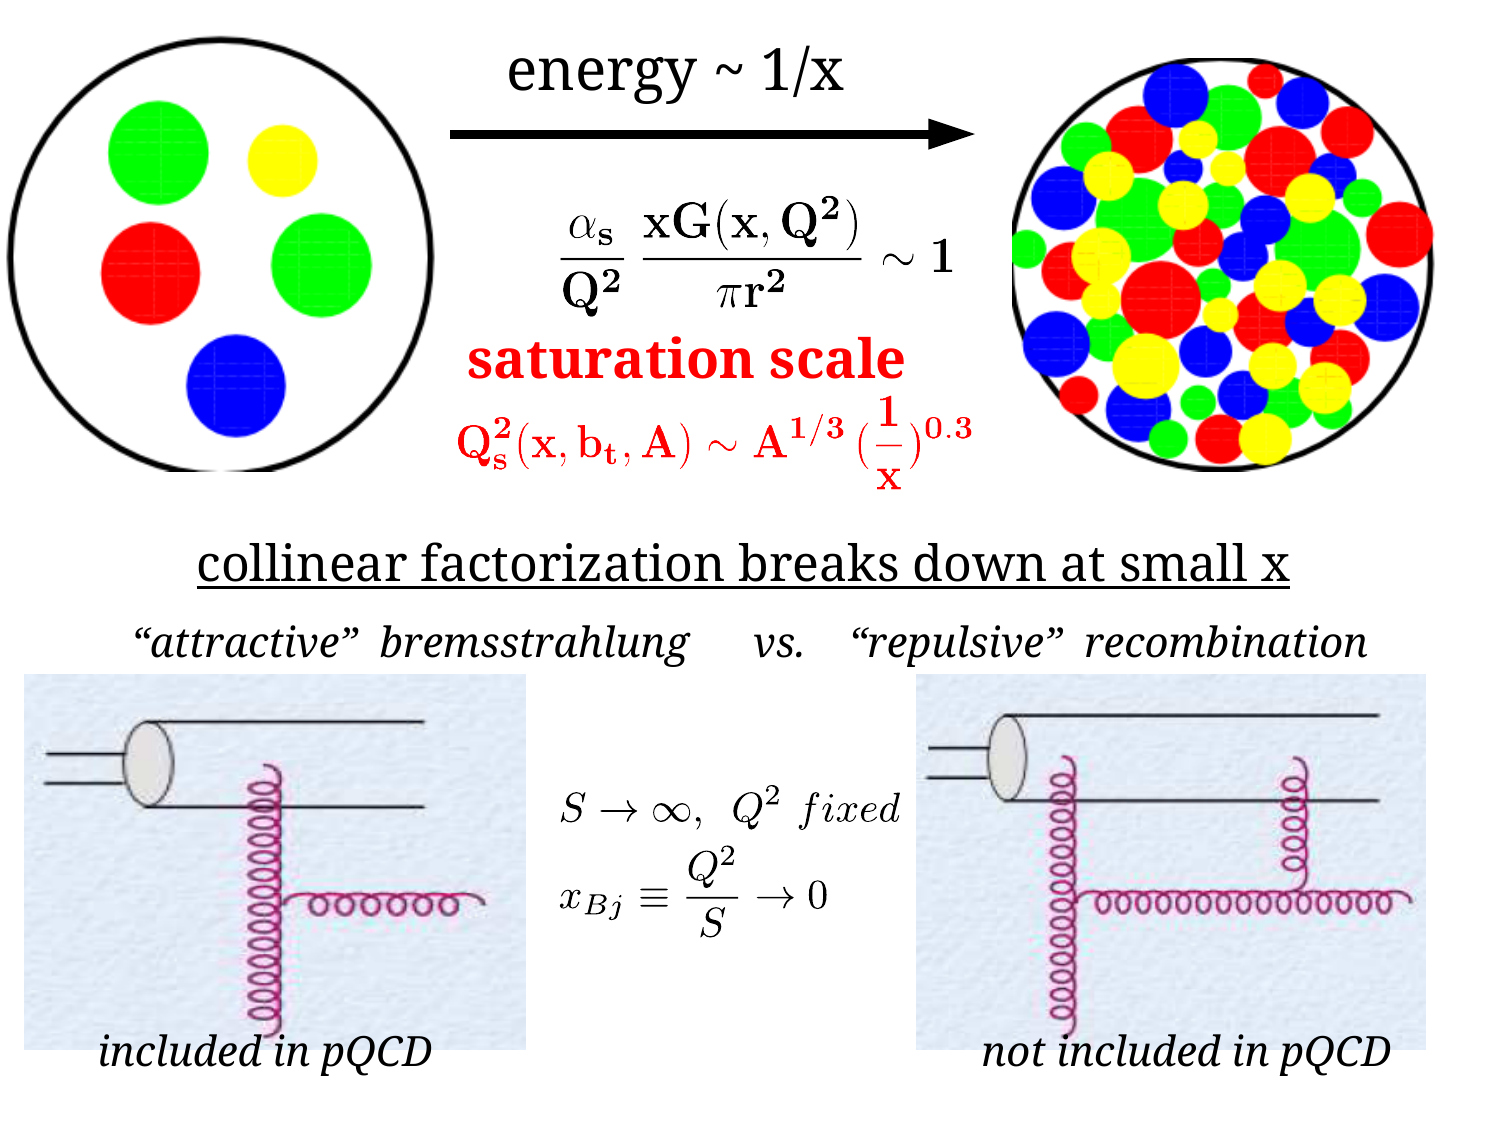

energy ~ 1/x
saturation scale
# collinear factorization breaks down at small x
“attractive” bremsstrahlung vs. “repulsive” recombination
 not included in pQCD
 included in pQCD